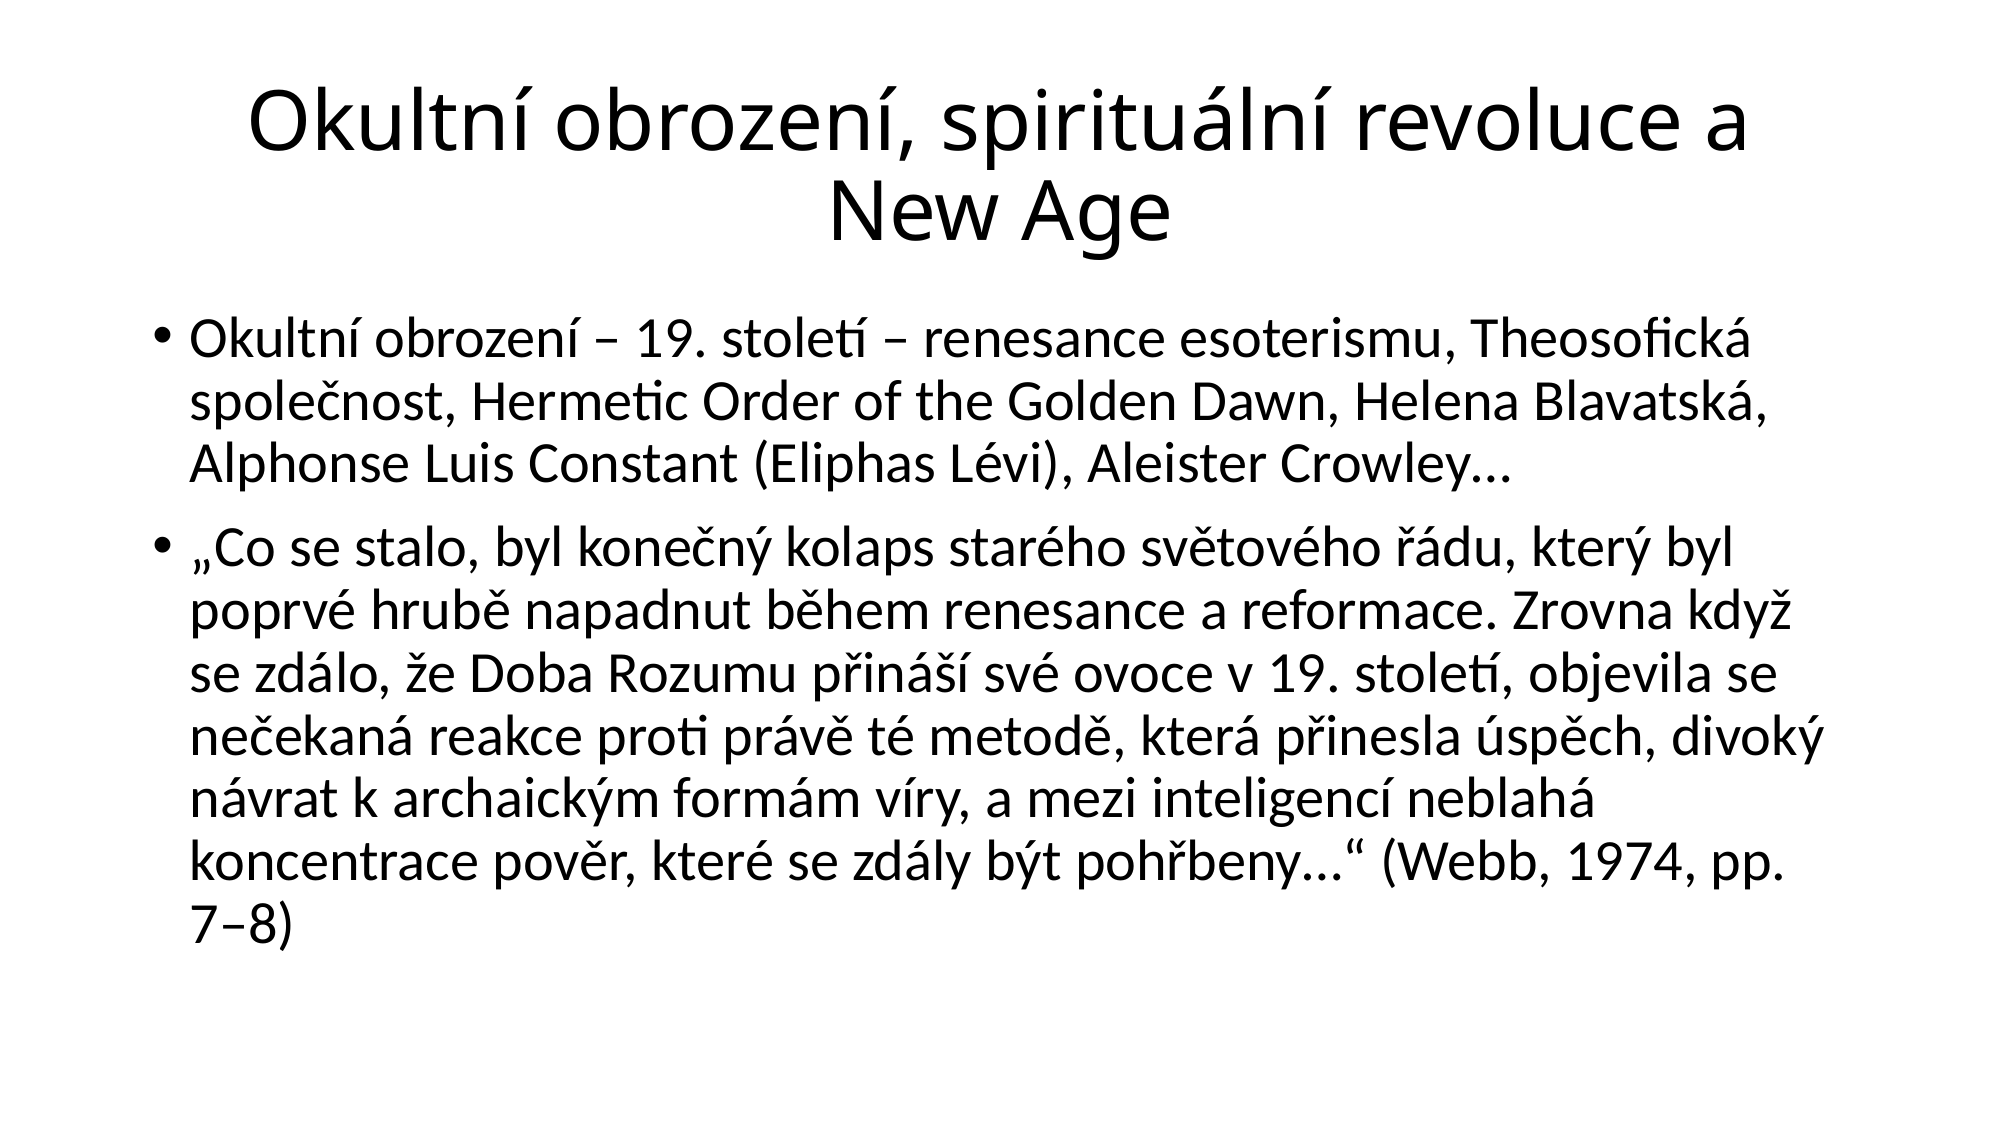

# Okultní obrození, spirituální revoluce a New Age
Okultní obrození – 19. století – renesance esoterismu, Theosofická společnost, Hermetic Order of the Golden Dawn, Helena Blavatská, Alphonse Luis Constant (Eliphas Lévi), Aleister Crowley…
„Co se stalo, byl konečný kolaps starého světového řádu, který byl poprvé hrubě napadnut během renesance a reformace. Zrovna když se zdálo, že Doba Rozumu přináší své ovoce v 19. století, objevila se nečekaná reakce proti právě té metodě, která přinesla úspěch, divoký návrat k archaickým formám víry, a mezi inteligencí neblahá koncentrace pověr, které se zdály být pohřbeny…“ (Webb, 1974, pp. 7–8)